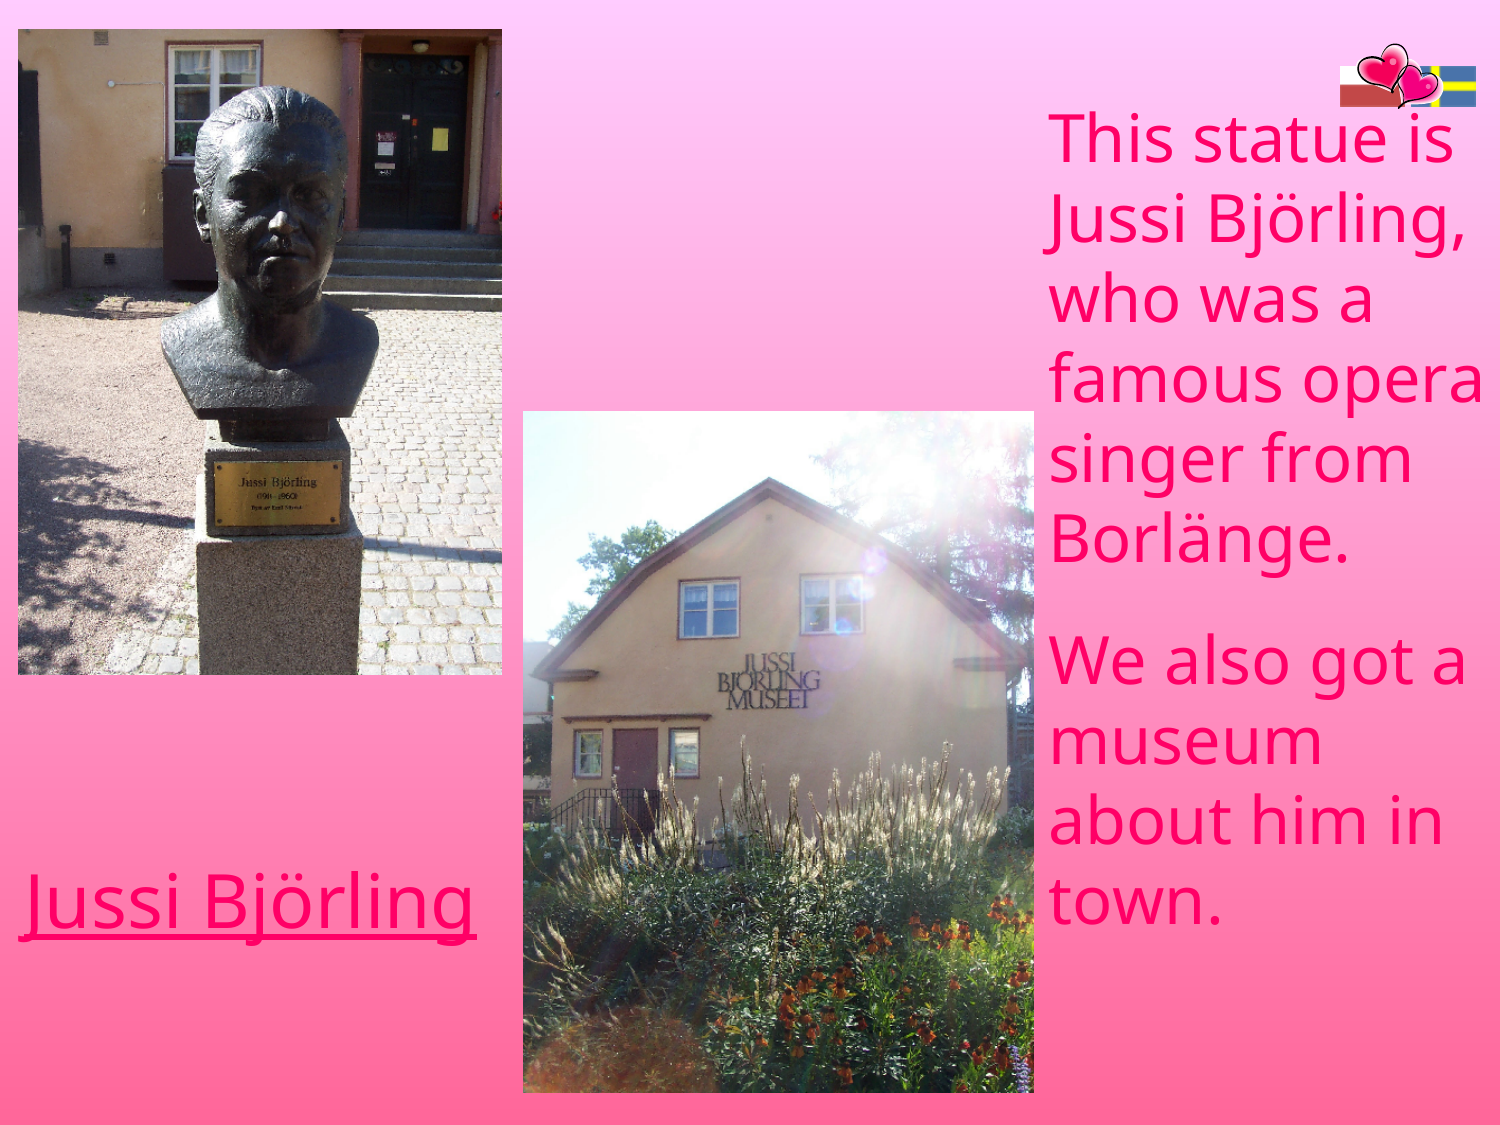

This statue is Jussi Björling, who was a famous opera singer from Borlänge.
We also got a museum about him in town.
Jussi Björling